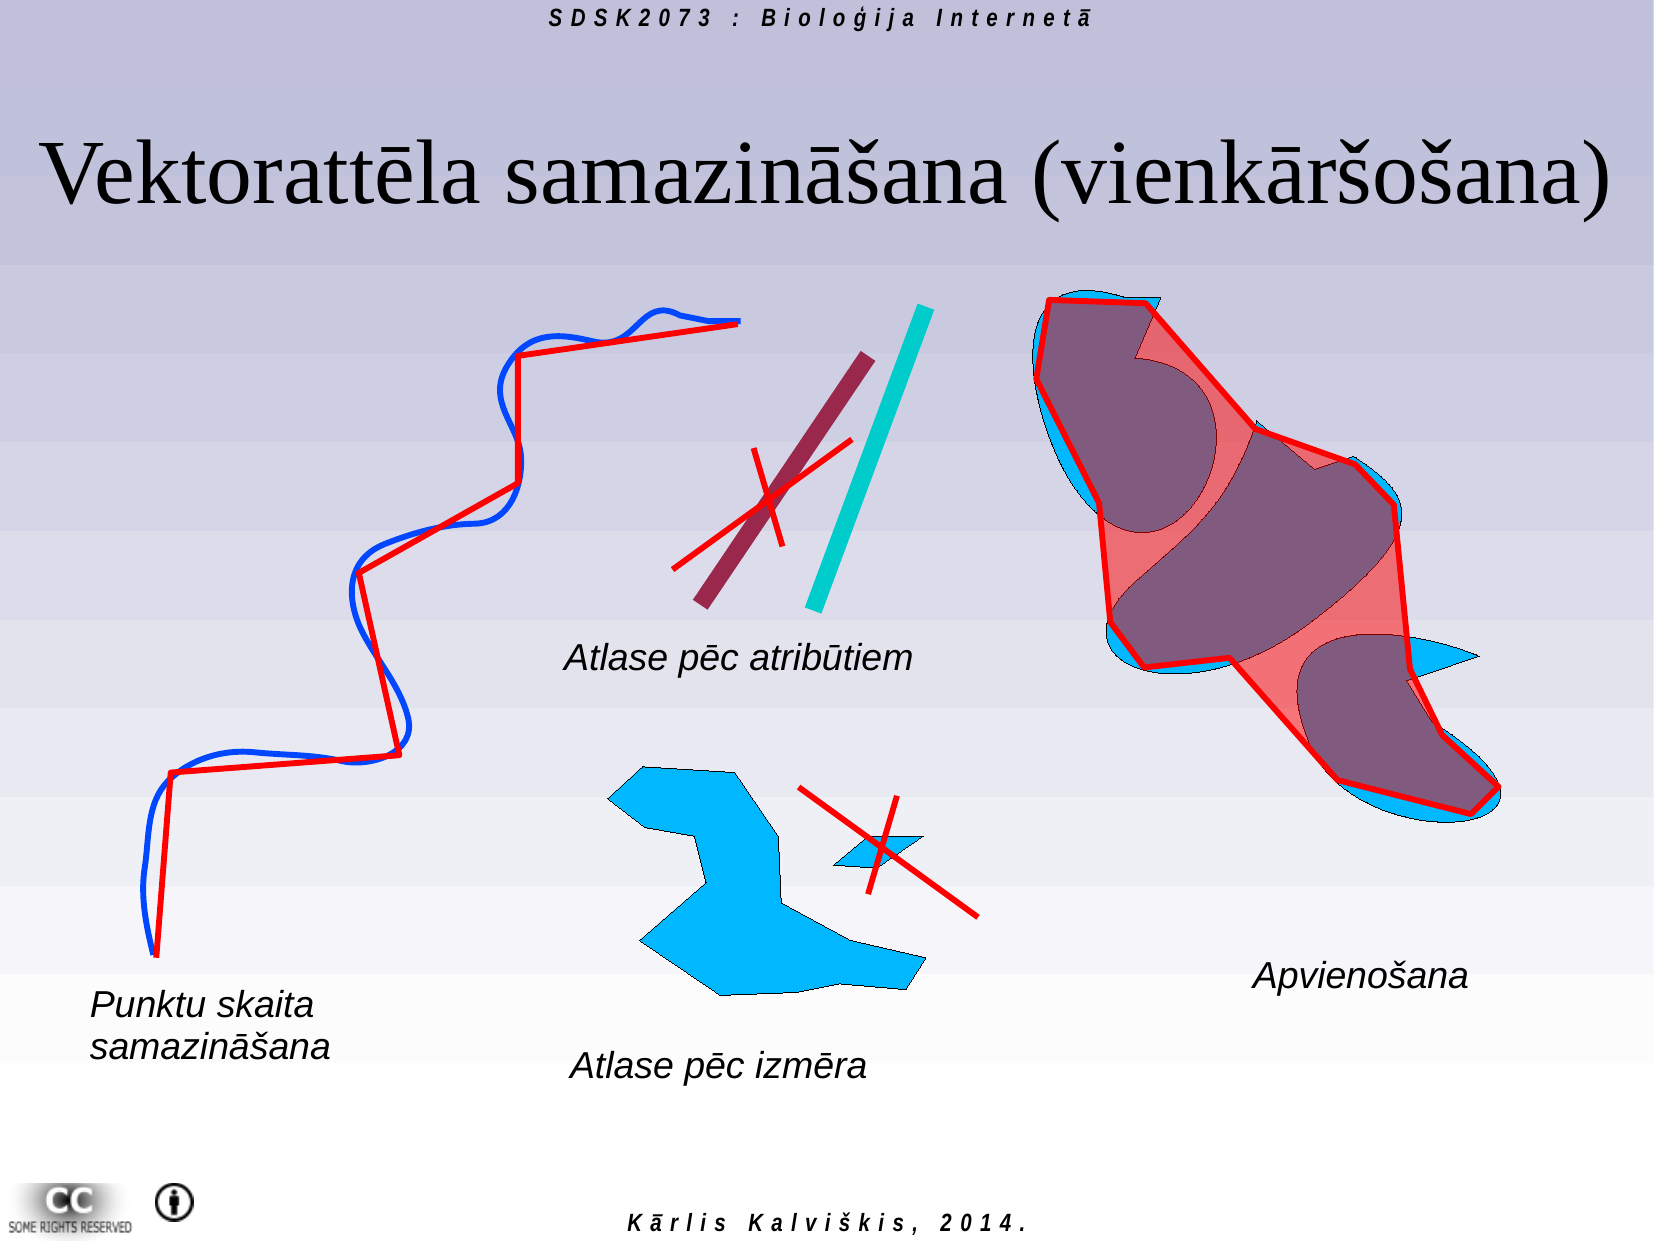

# Vektorattēla samazināšana (vienkāršošana)
Atlase pēc atribūtiem
Apvienošana
Punktu skaita
samazināšana
Atlase pēc izmēra